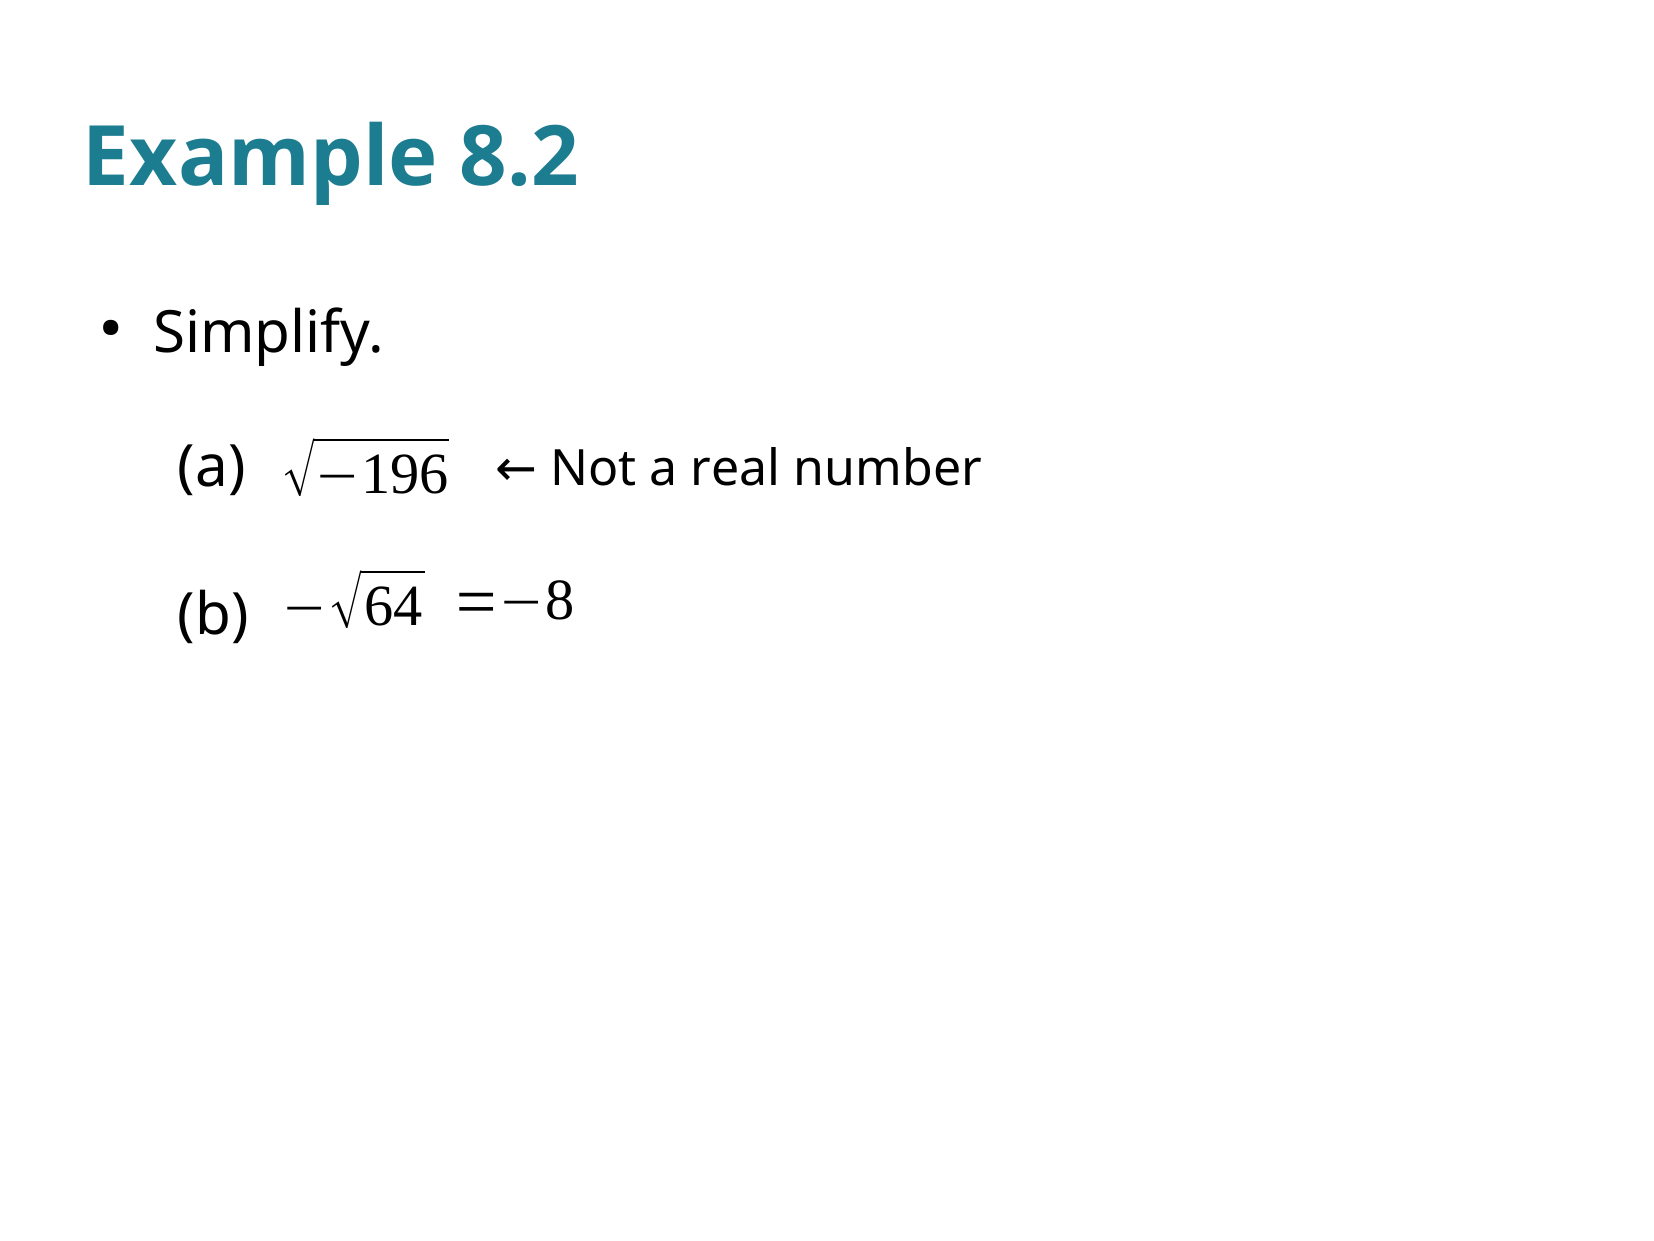

# Example 8.2
Simplify.
(a)
← Not a real number
(b)